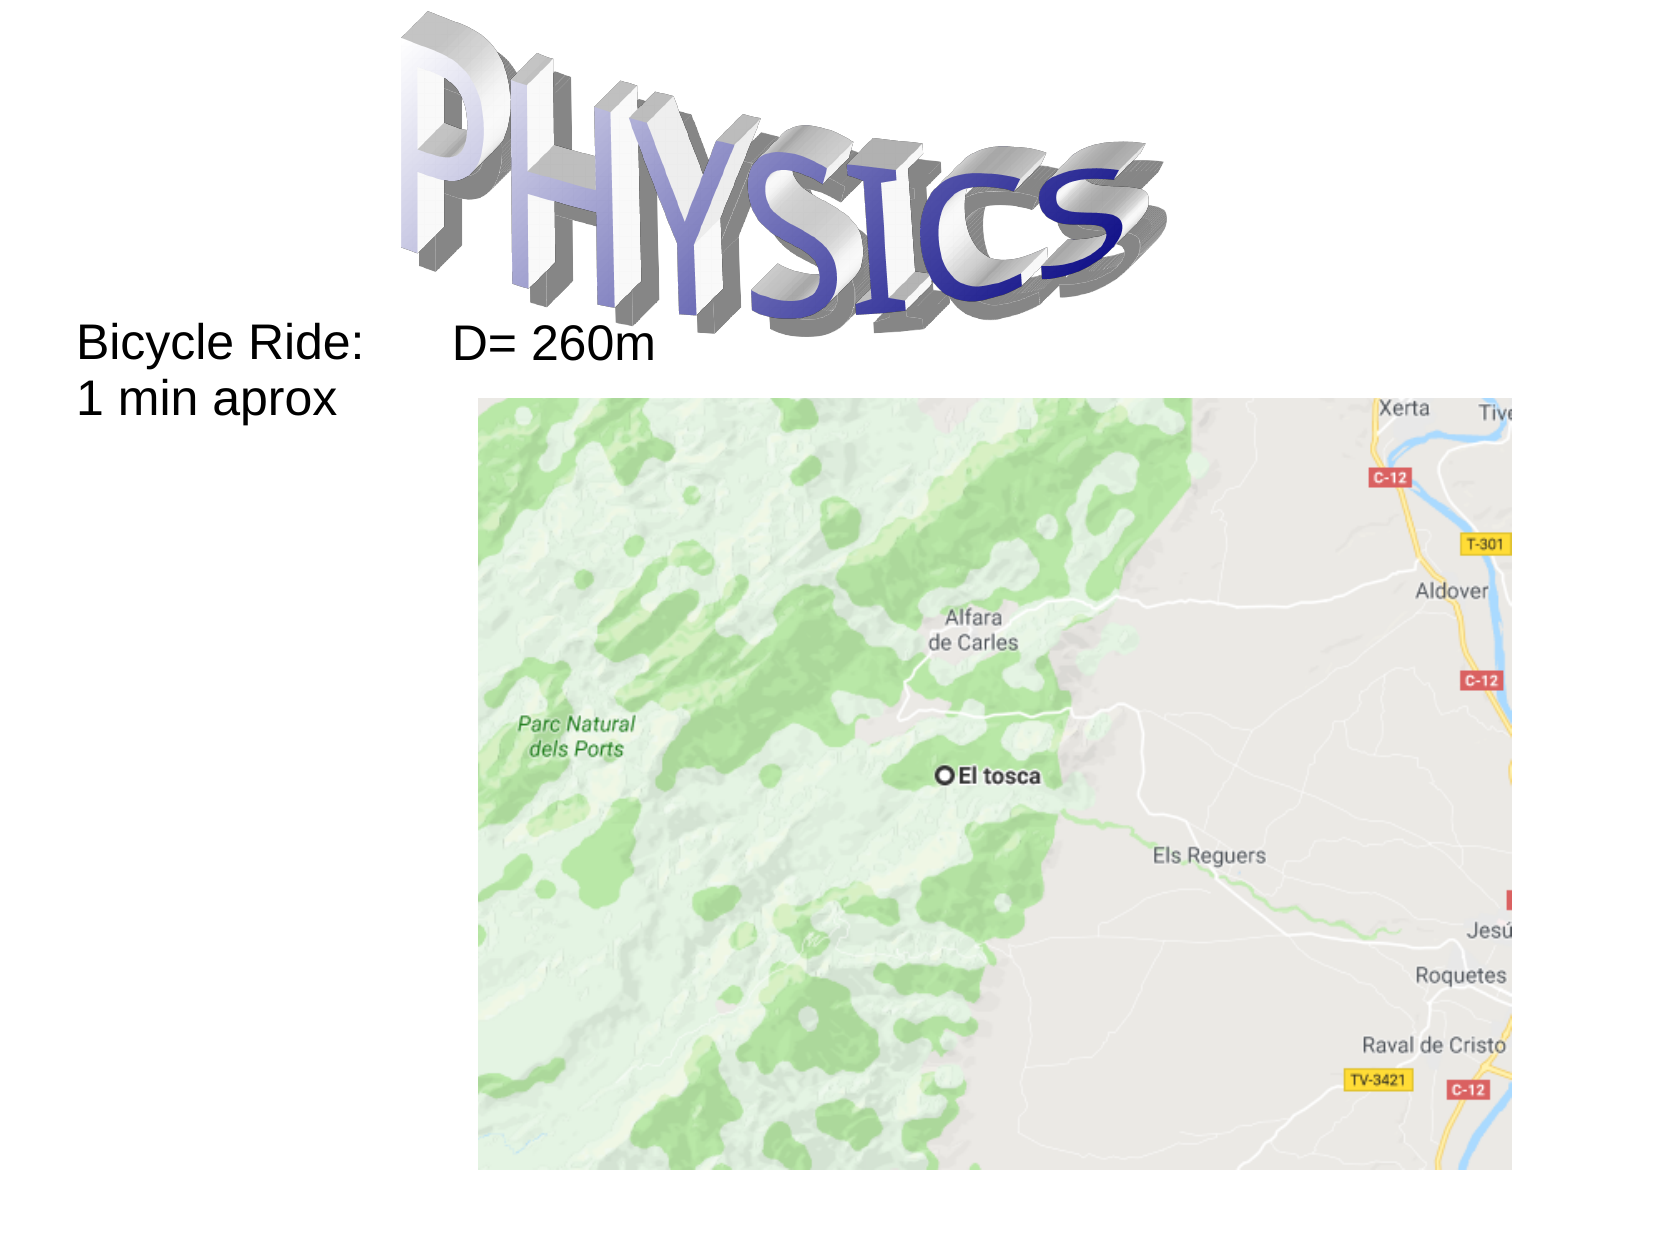

PHYSICS
#
Bicycle Ride: 1 min aprox
D= 260m